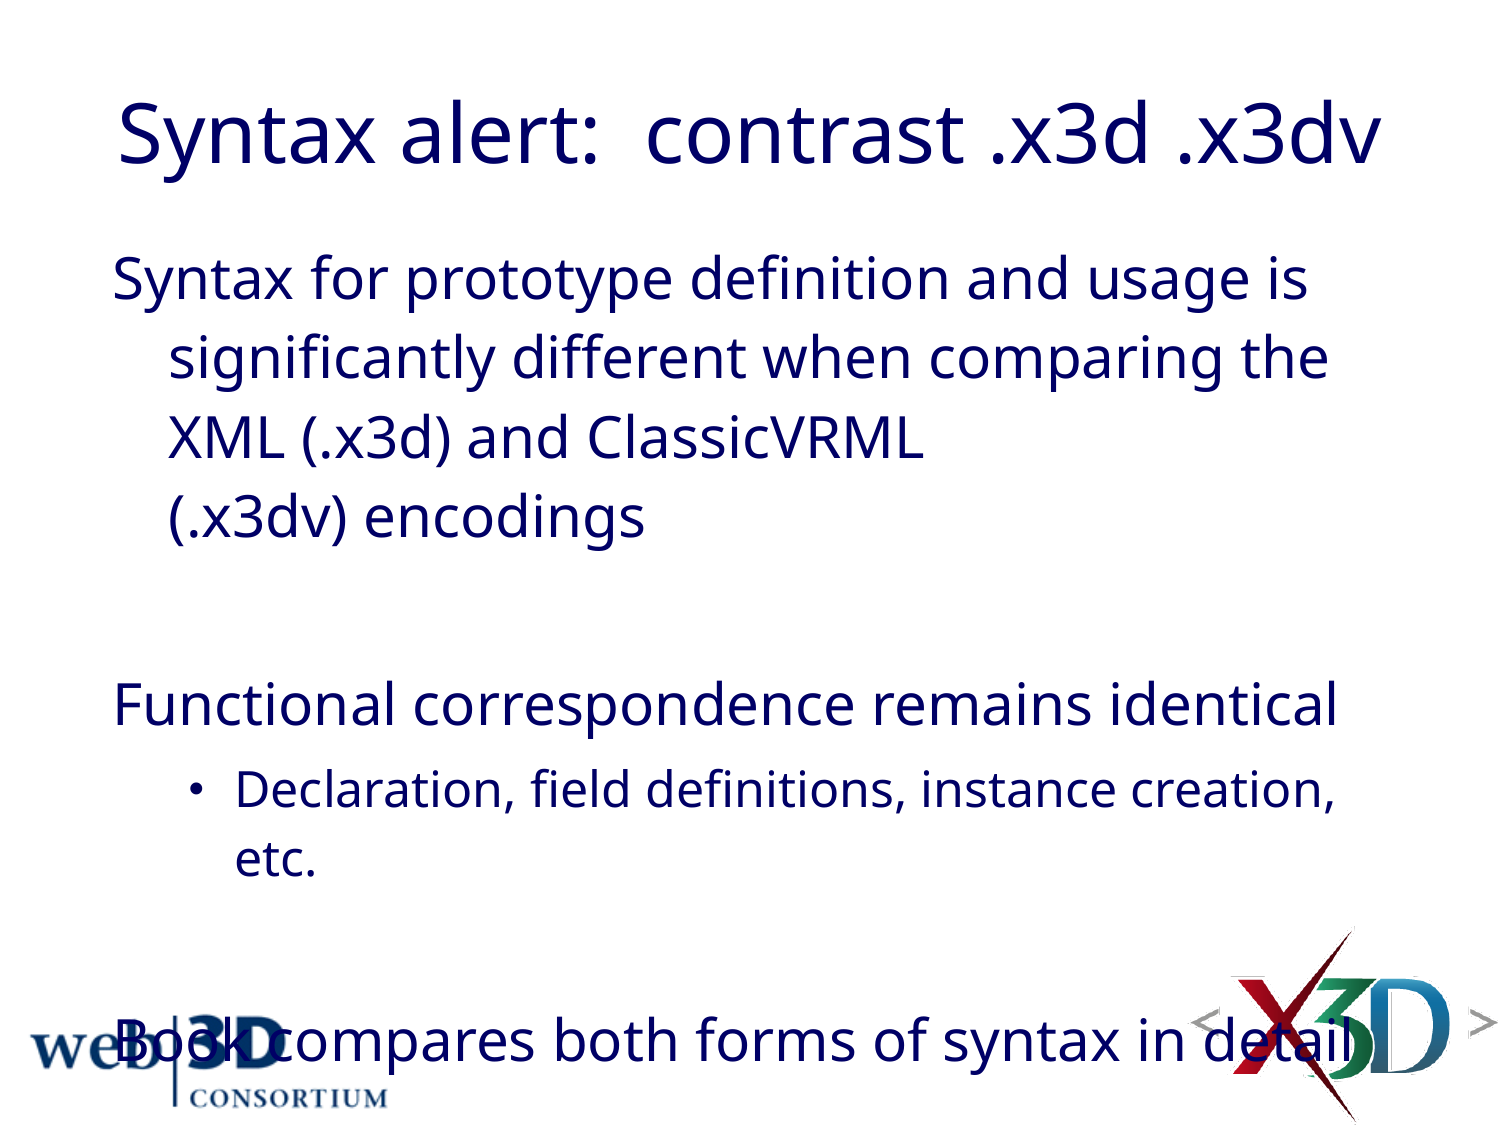

# Syntax alert: contrast .x3d .x3dv
Syntax for prototype definition and usage is significantly different when comparing the XML (.x3d) and ClassicVRML (.x3dv) encodings
Functional correspondence remains identical
Declaration, field definitions, instance creation, etc.
Book compares both forms of syntax in detail